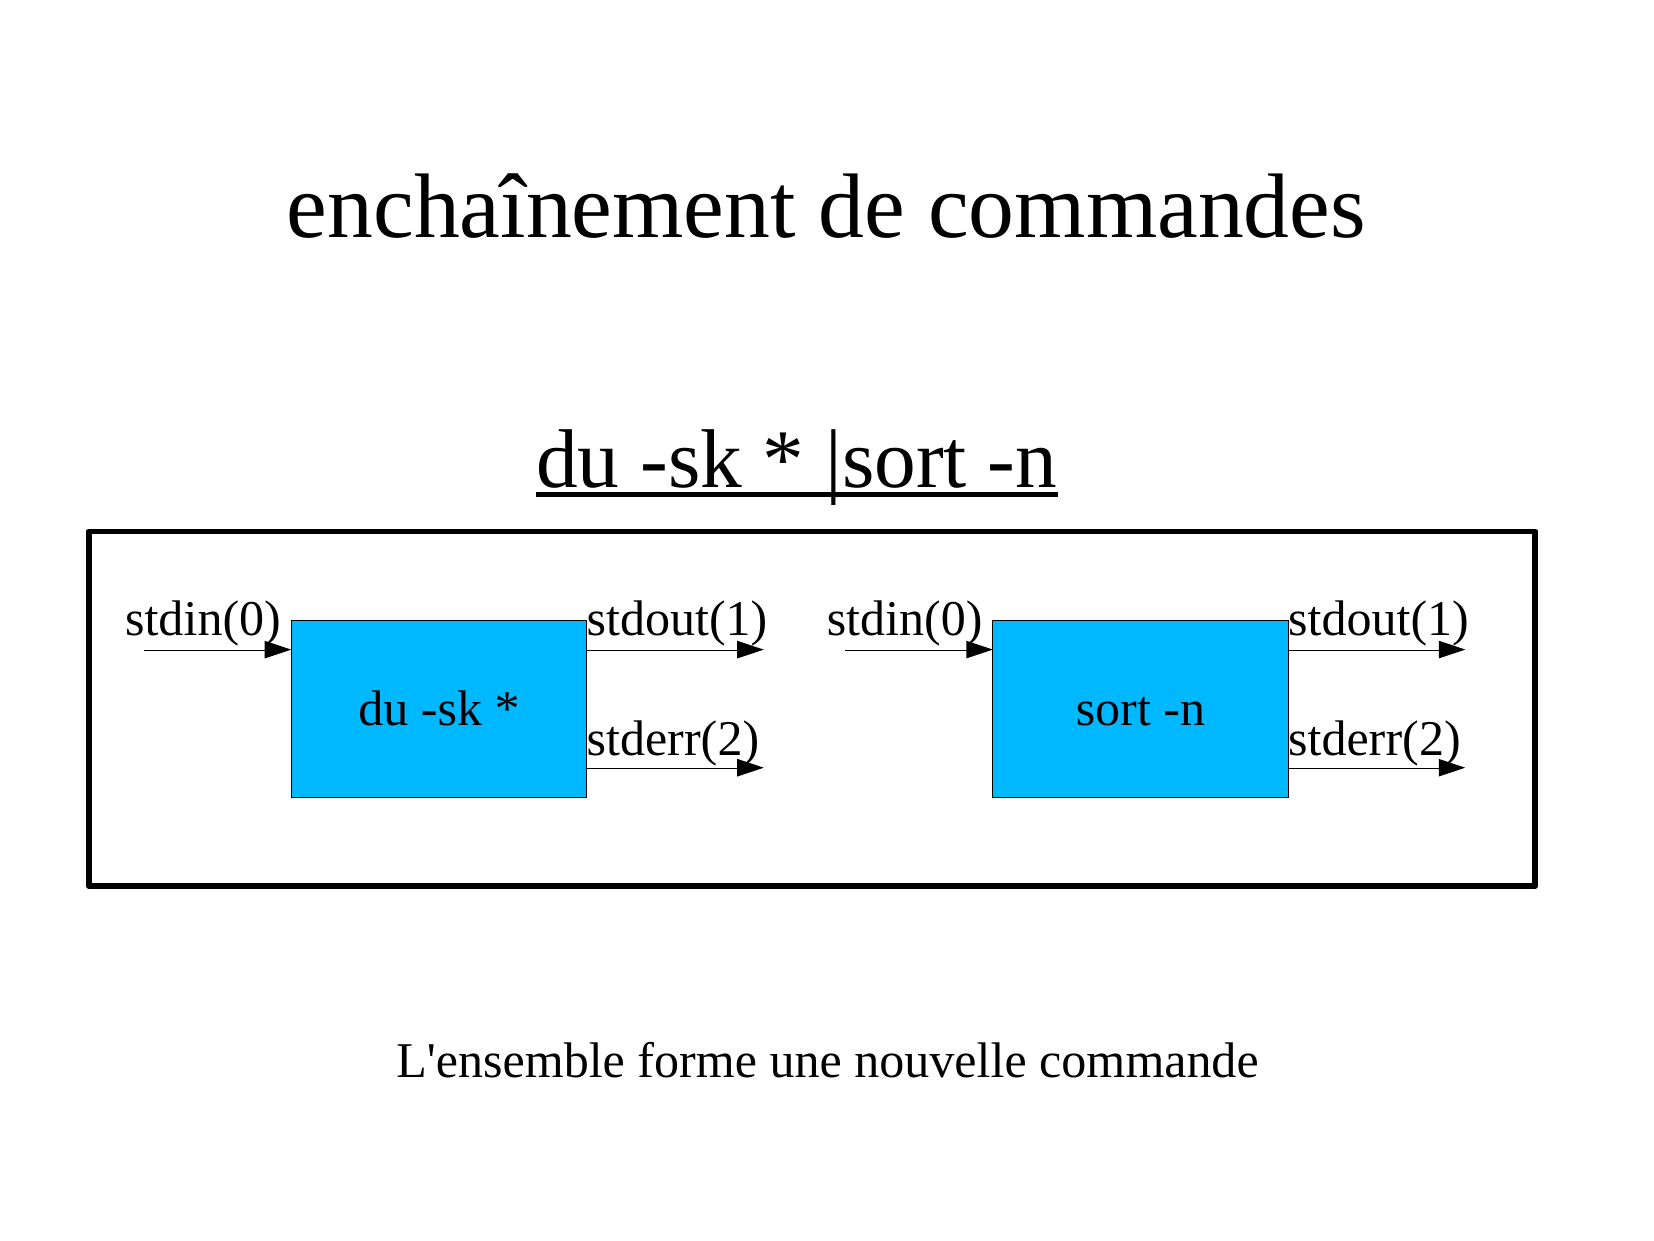

# enchaînement de commandes
du -sk * |sort -n
stdin(0)
stdout(1)
du -sk *
stderr(2)
stdin(0)
stdout(1)
sort -n
stderr(2)
L'ensemble forme une nouvelle commande